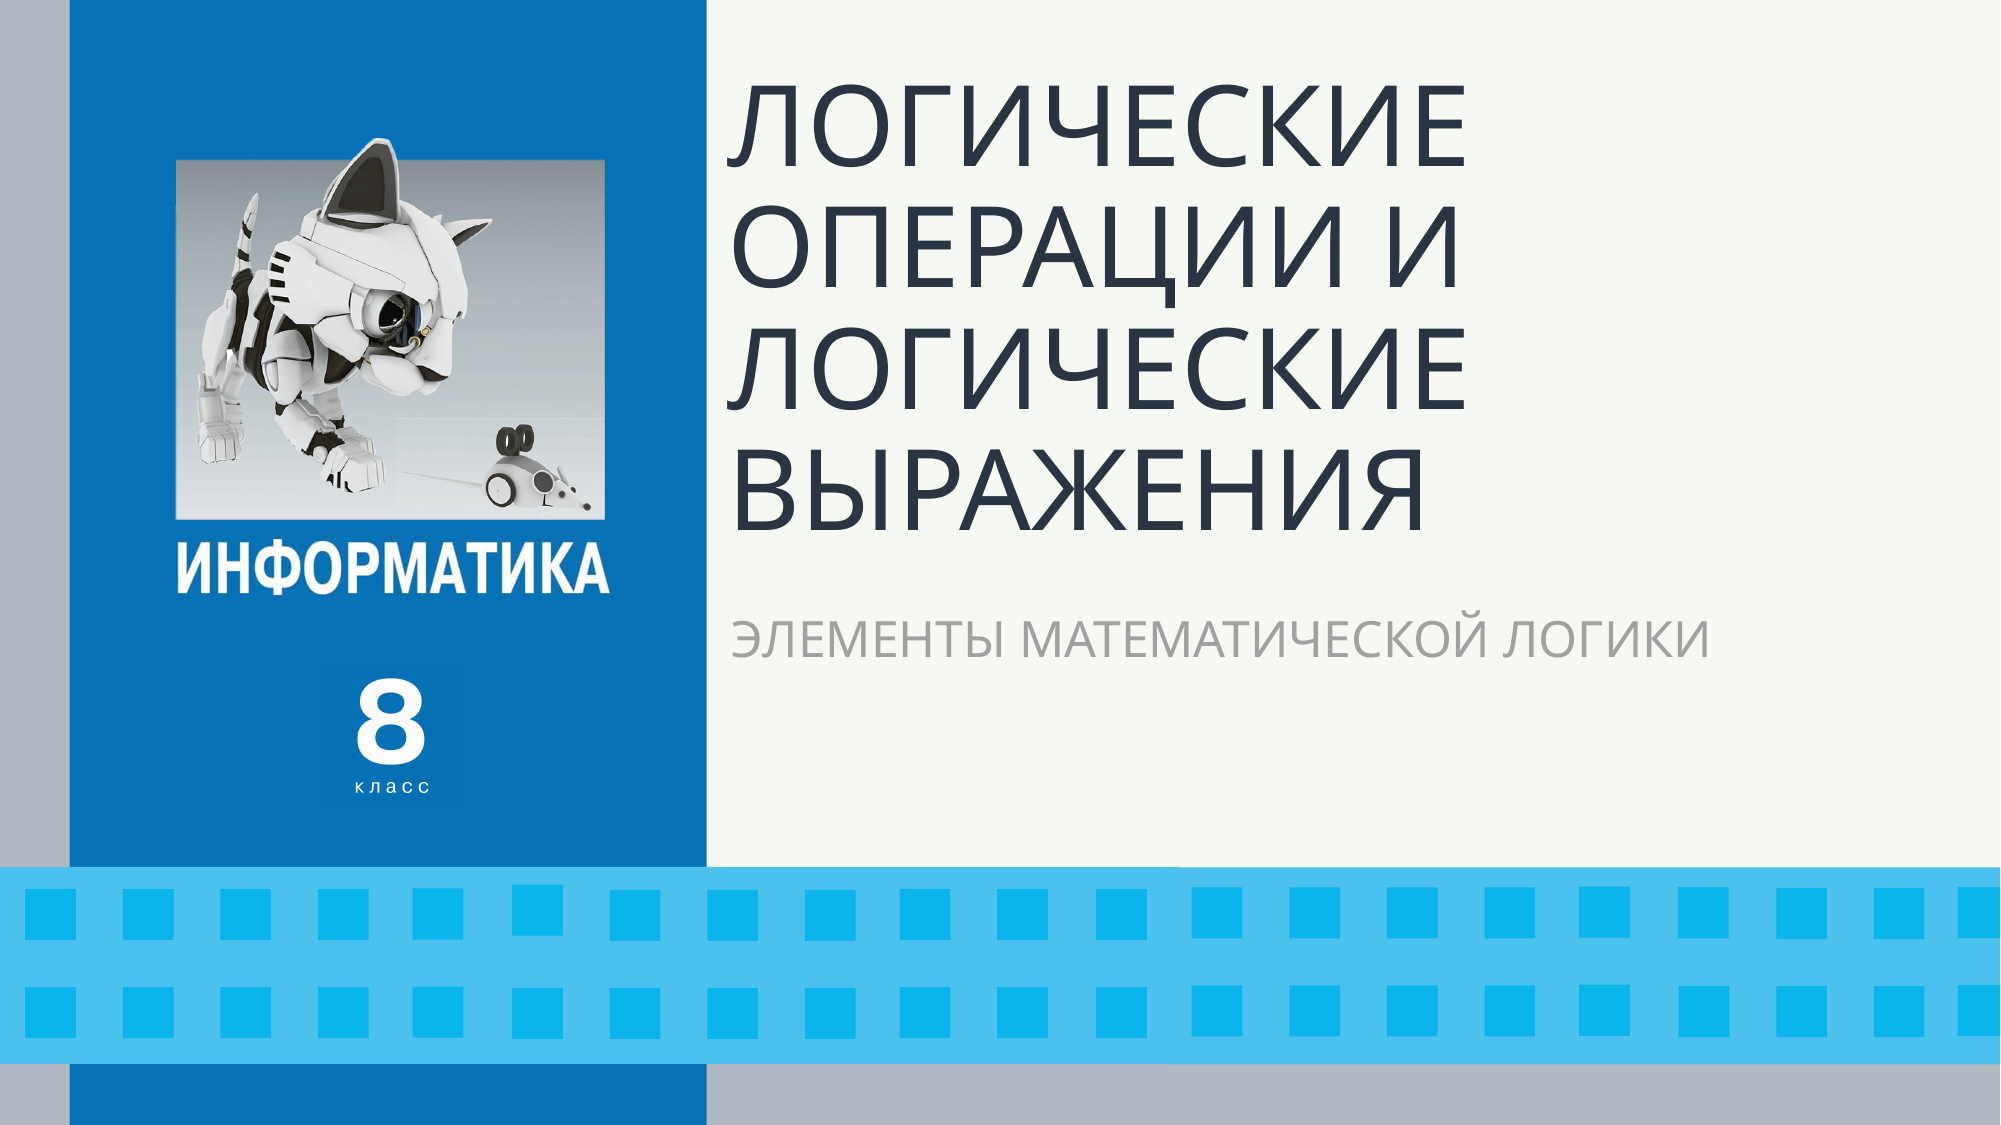

# ЛОГИЧЕСКИЕ ОПЕРАЦИИ И ЛОГИЧЕСКИЕ ВЫРАЖЕНИЯ
ЭЛЕМЕНТЫ МАТЕМАТИЧЕСКОЙ ЛОГИКИ